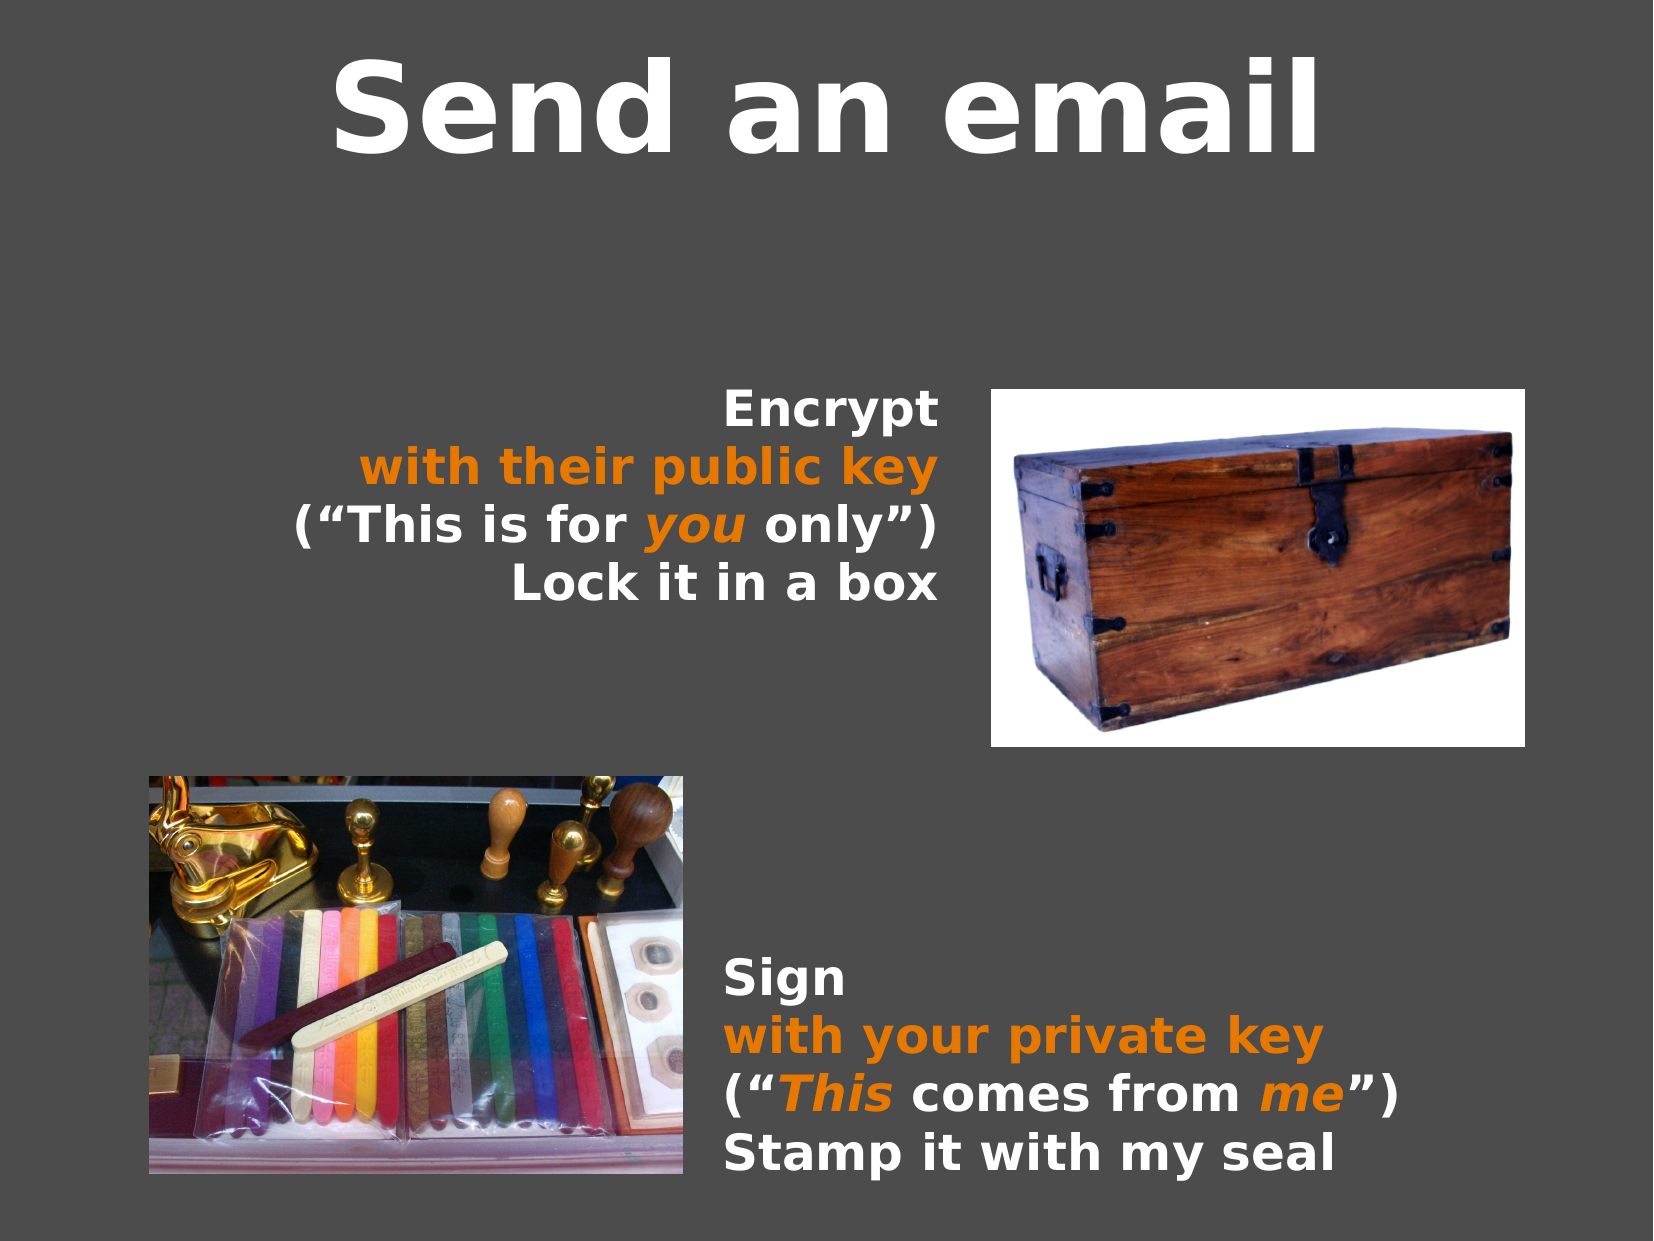

Send an email
Encrypt
with their public key
(“This is for you only”)
Lock it in a box
Sign
with your private key
(“This comes from me”)
Stamp it with my seal